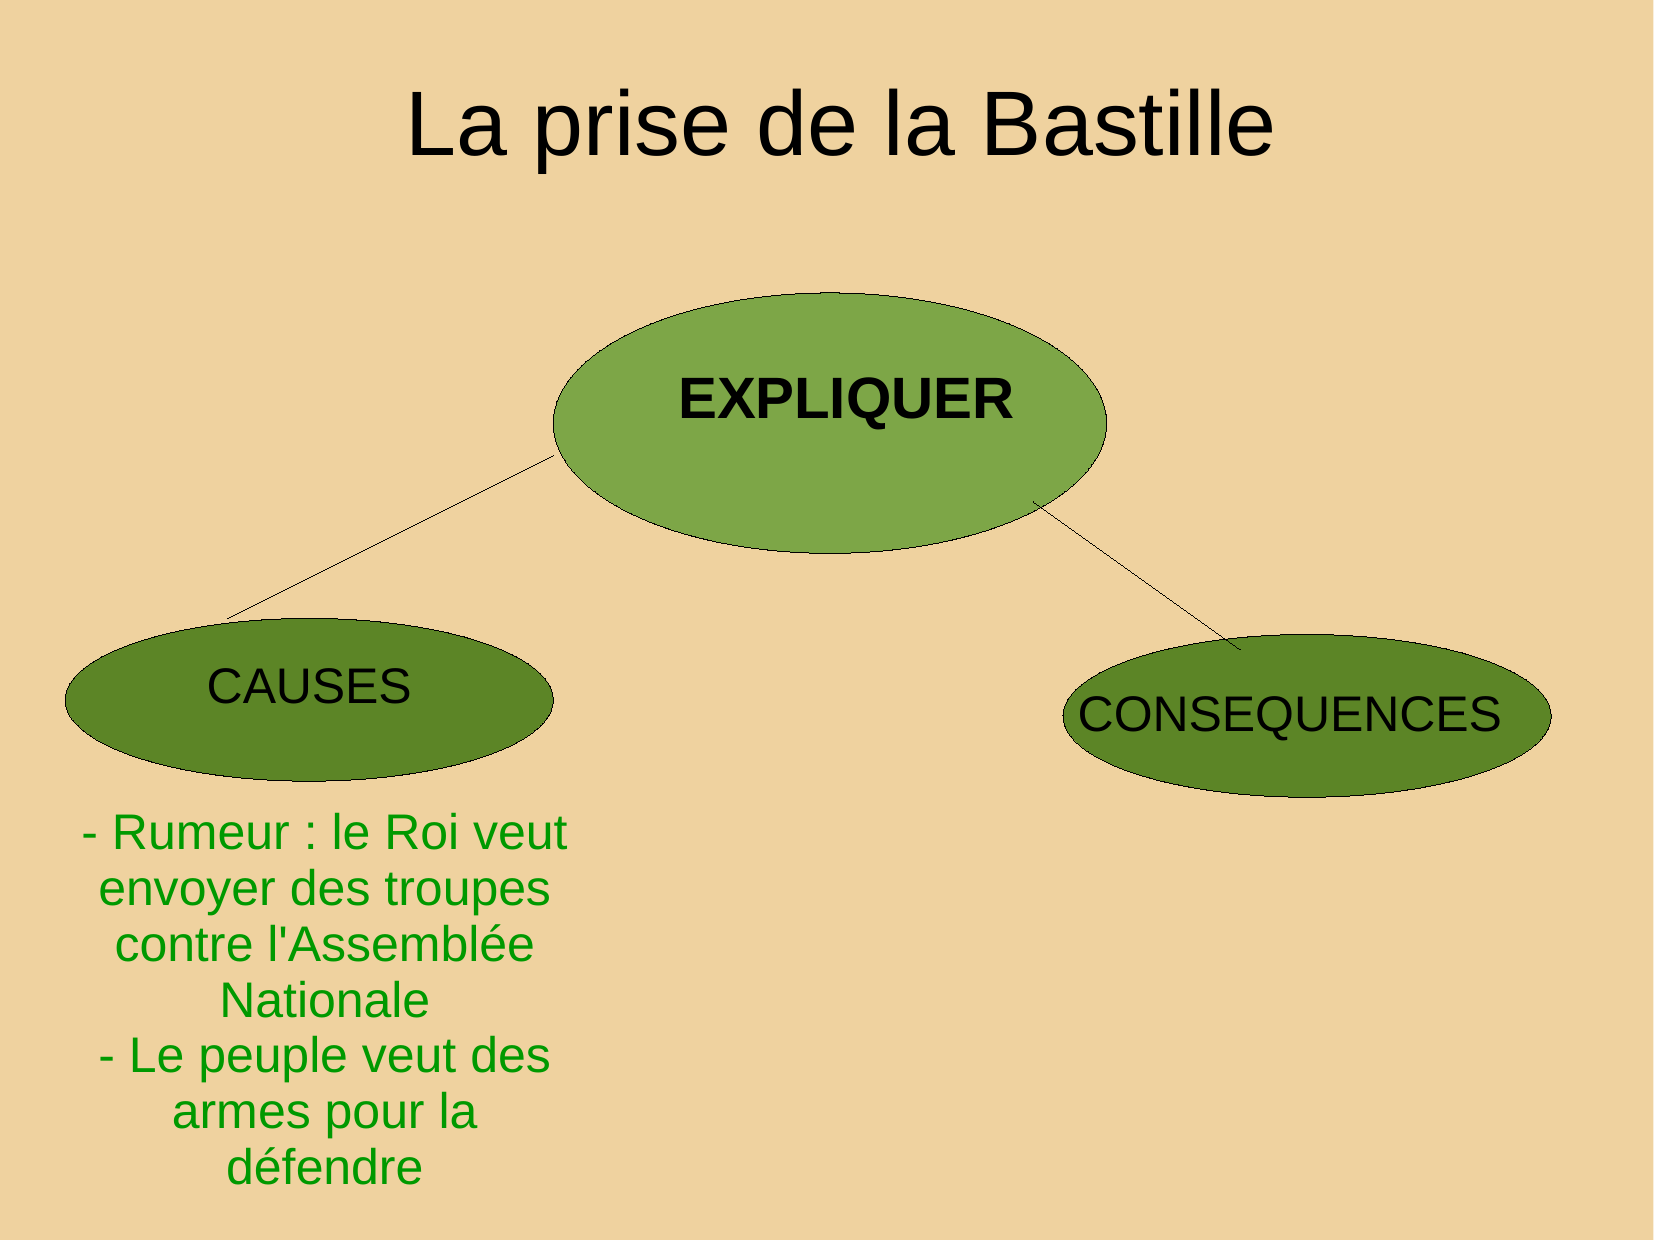

La prise de la Bastille
EXPLIQUER
CAUSES
CONSEQUENCES
- Rumeur : le Roi veut envoyer des troupes contre l'Assemblée Nationale
- Le peuple veut des armes pour la défendre